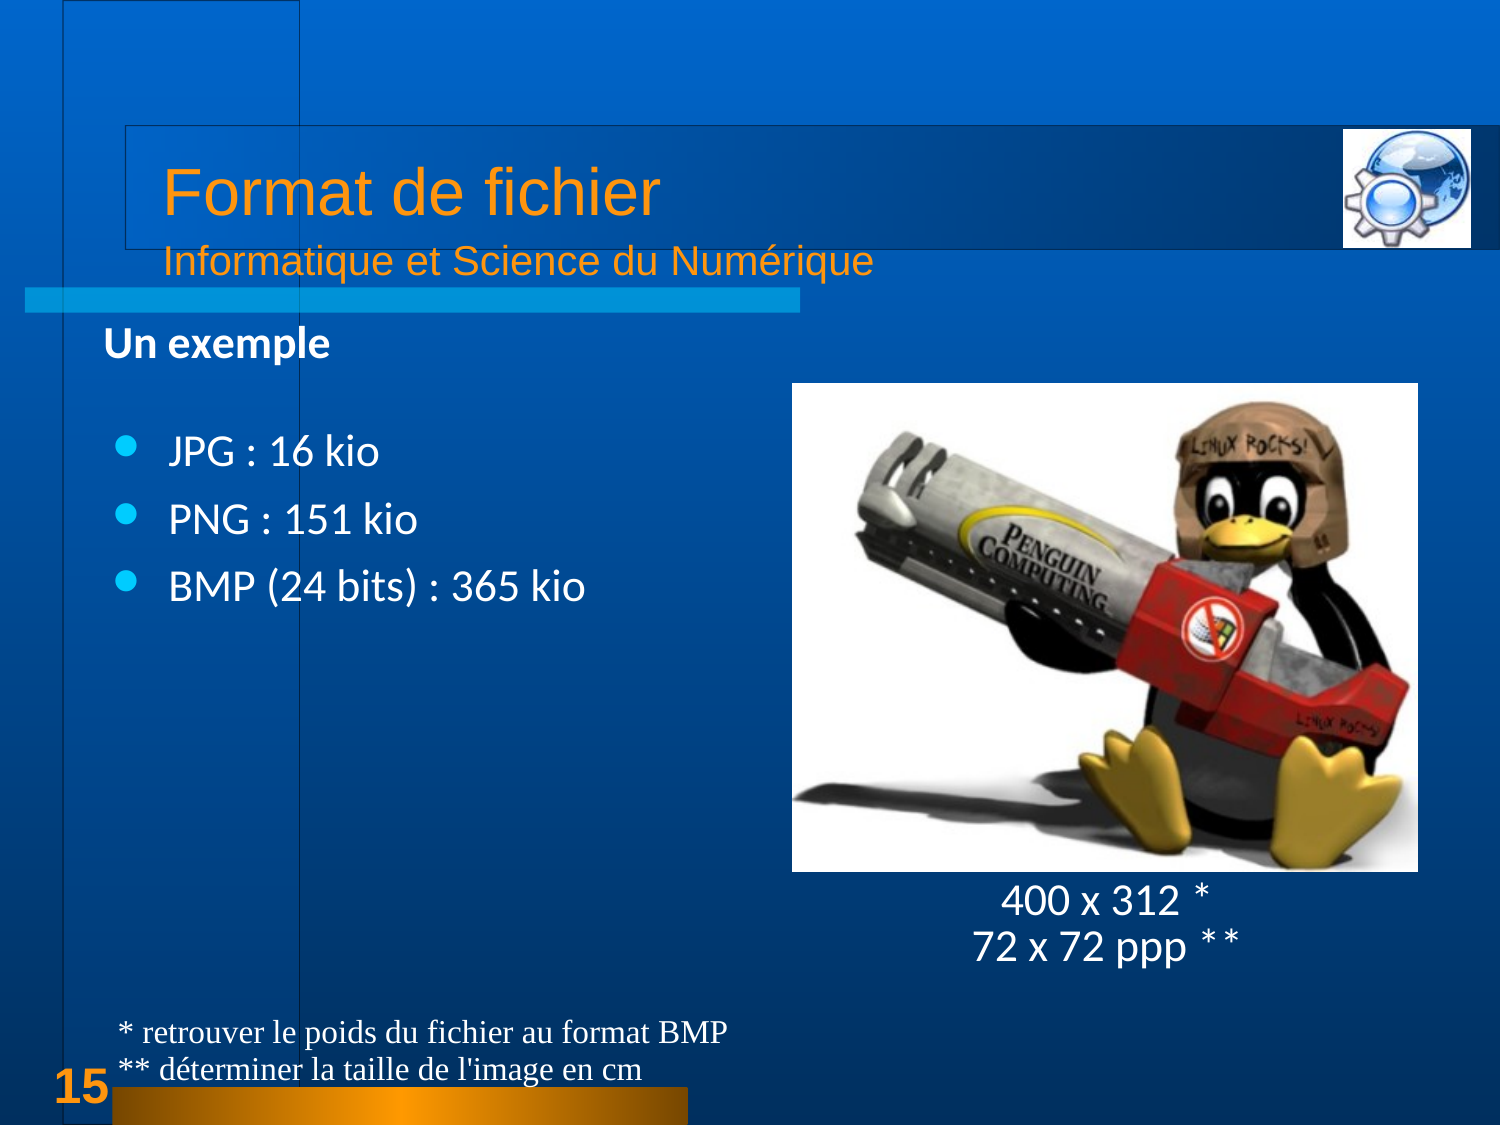

Un exemple
JPG : 16 kio
PNG : 151 kio
BMP (24 bits) : 365 kio
400 x 312 *
72 x 72 ppp **
* retrouver le poids du fichier au format BMP
** déterminer la taille de l'image en cm